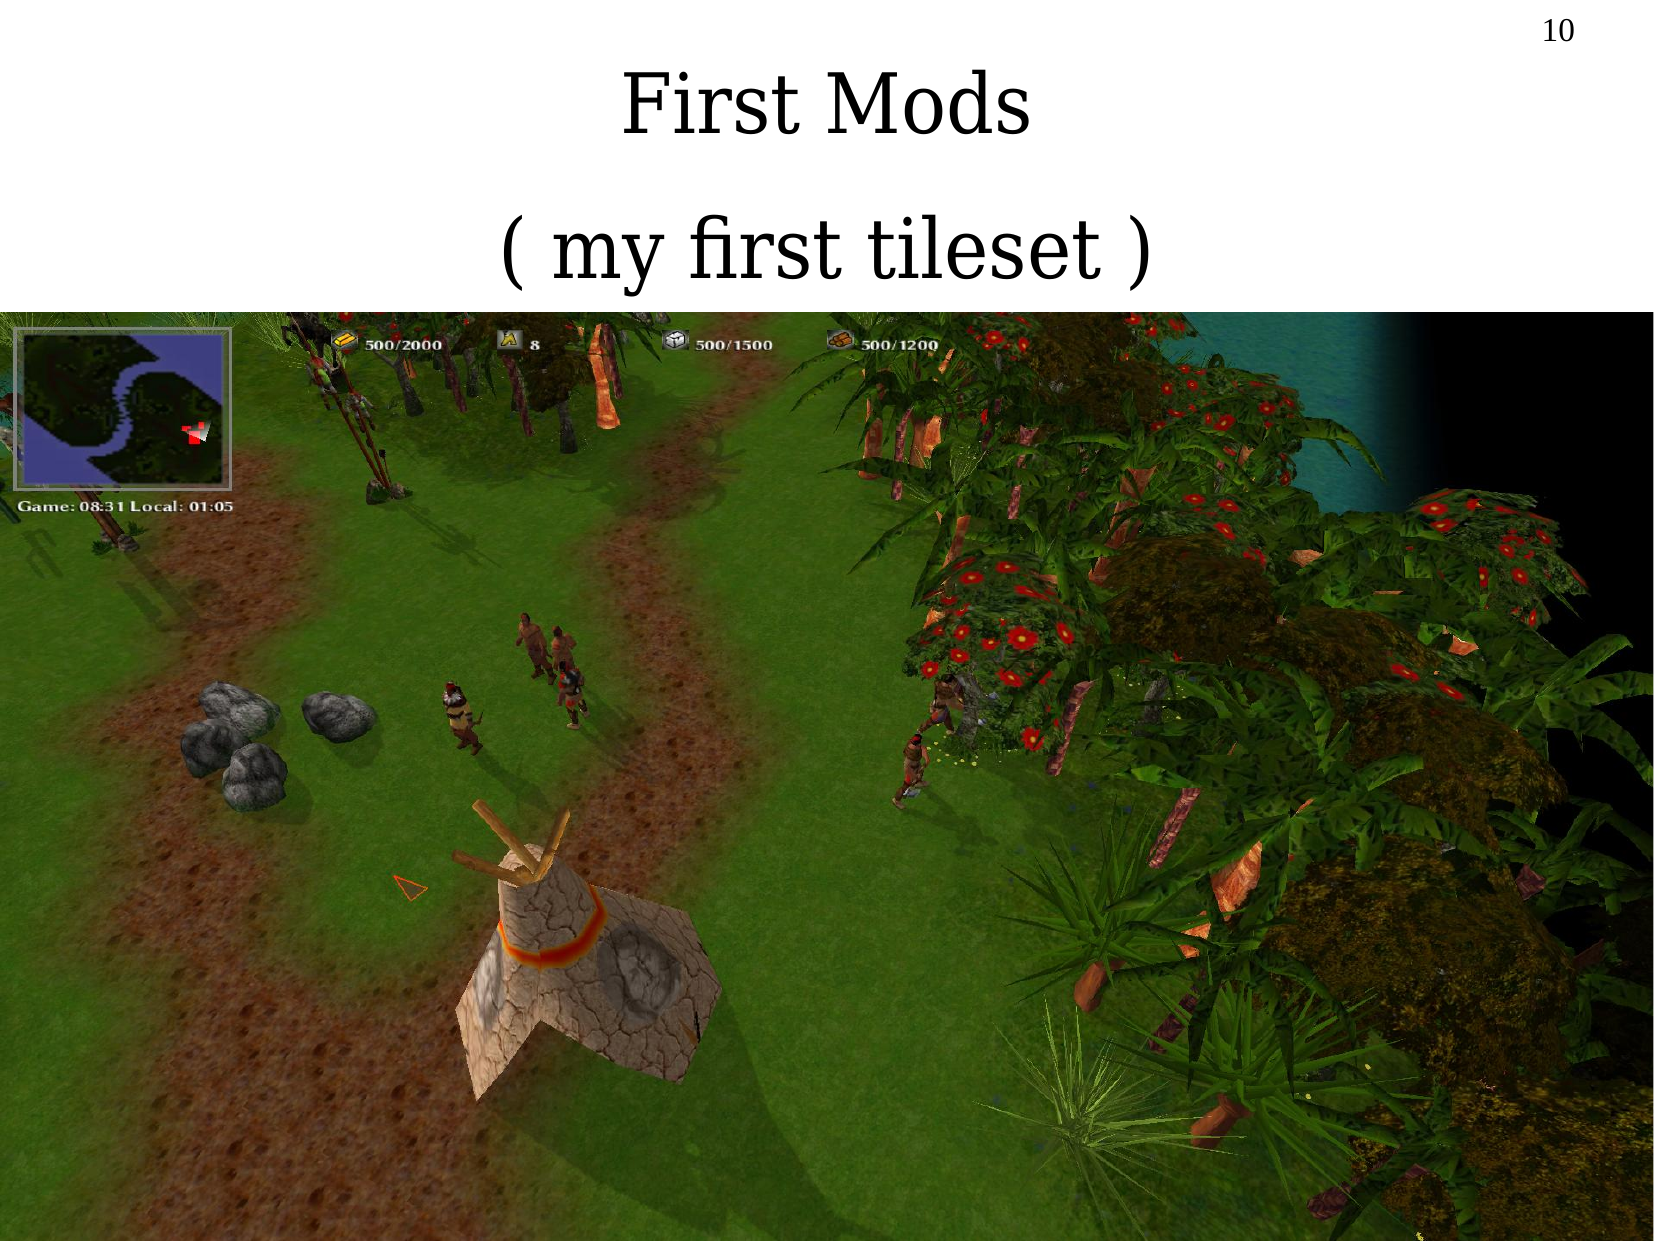

# First Mods ( my first tileset )